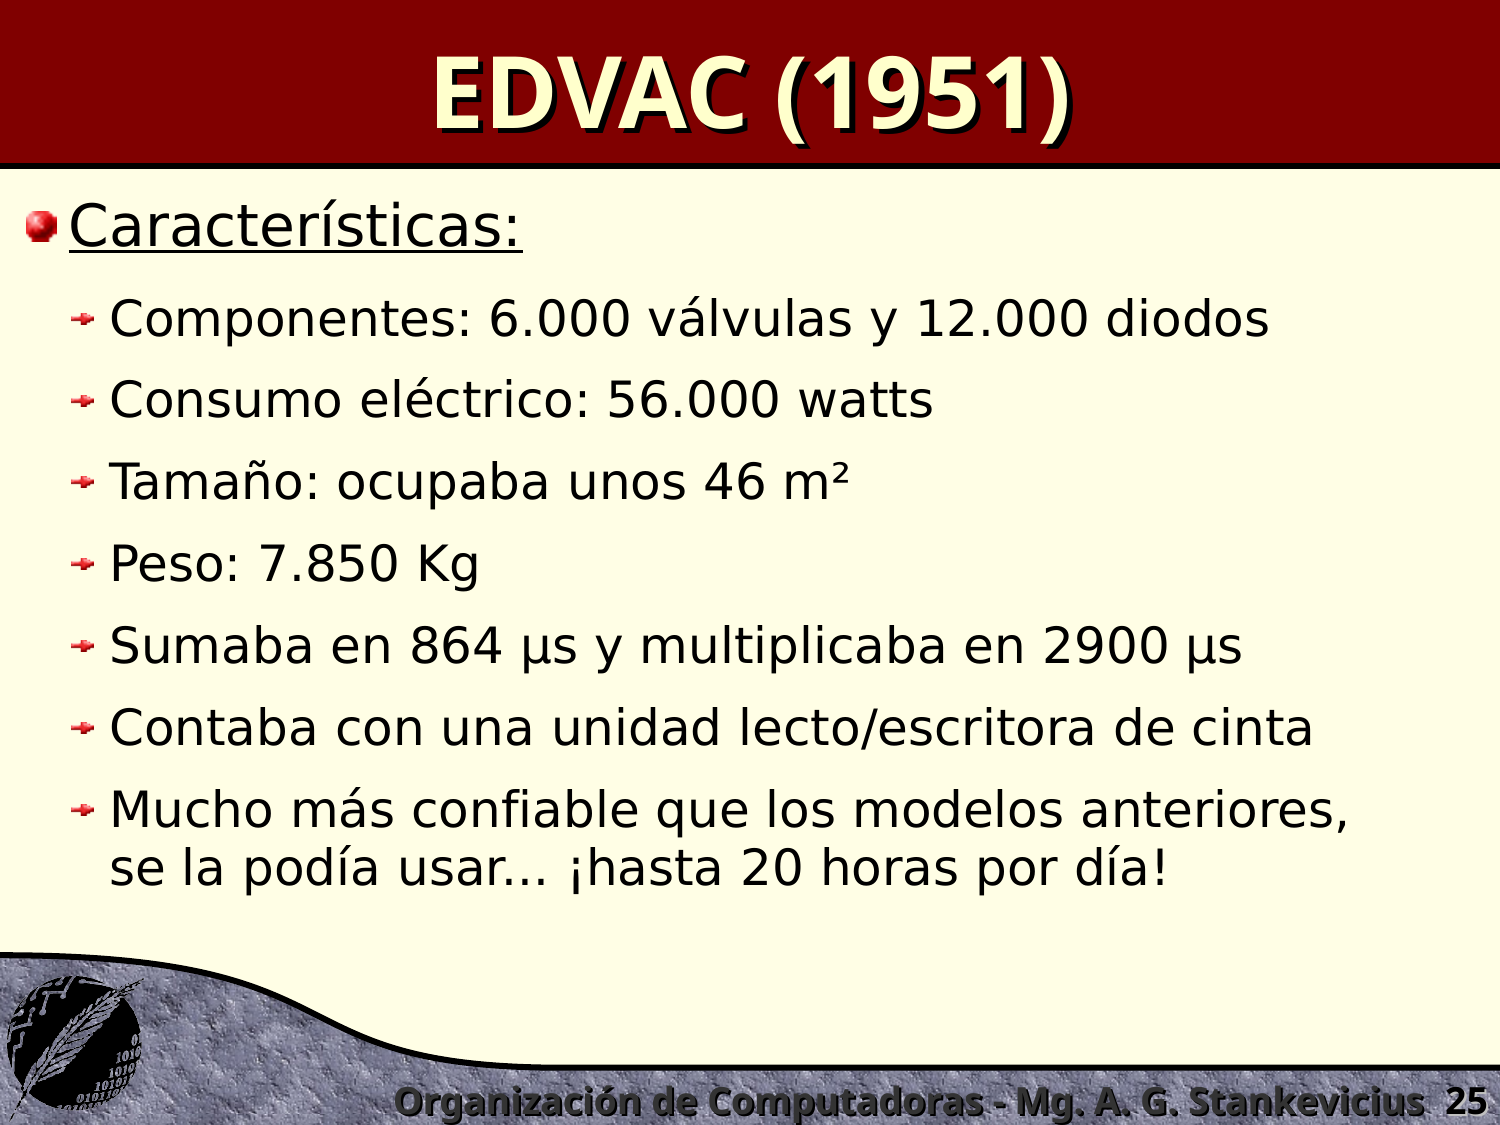

# EDVAC (1951)
Características:
Componentes: 6.000 válvulas y 12.000 diodos
Consumo eléctrico: 56.000 watts
Tamaño: ocupaba unos 46 m²
Peso: 7.850 Kg
Sumaba en 864 µs y multiplicaba en 2900 µs
Contaba con una unidad lecto/escritora de cinta
Mucho más confiable que los modelos anteriores,
se la podía usar... ¡hasta 20 horas por día!
25